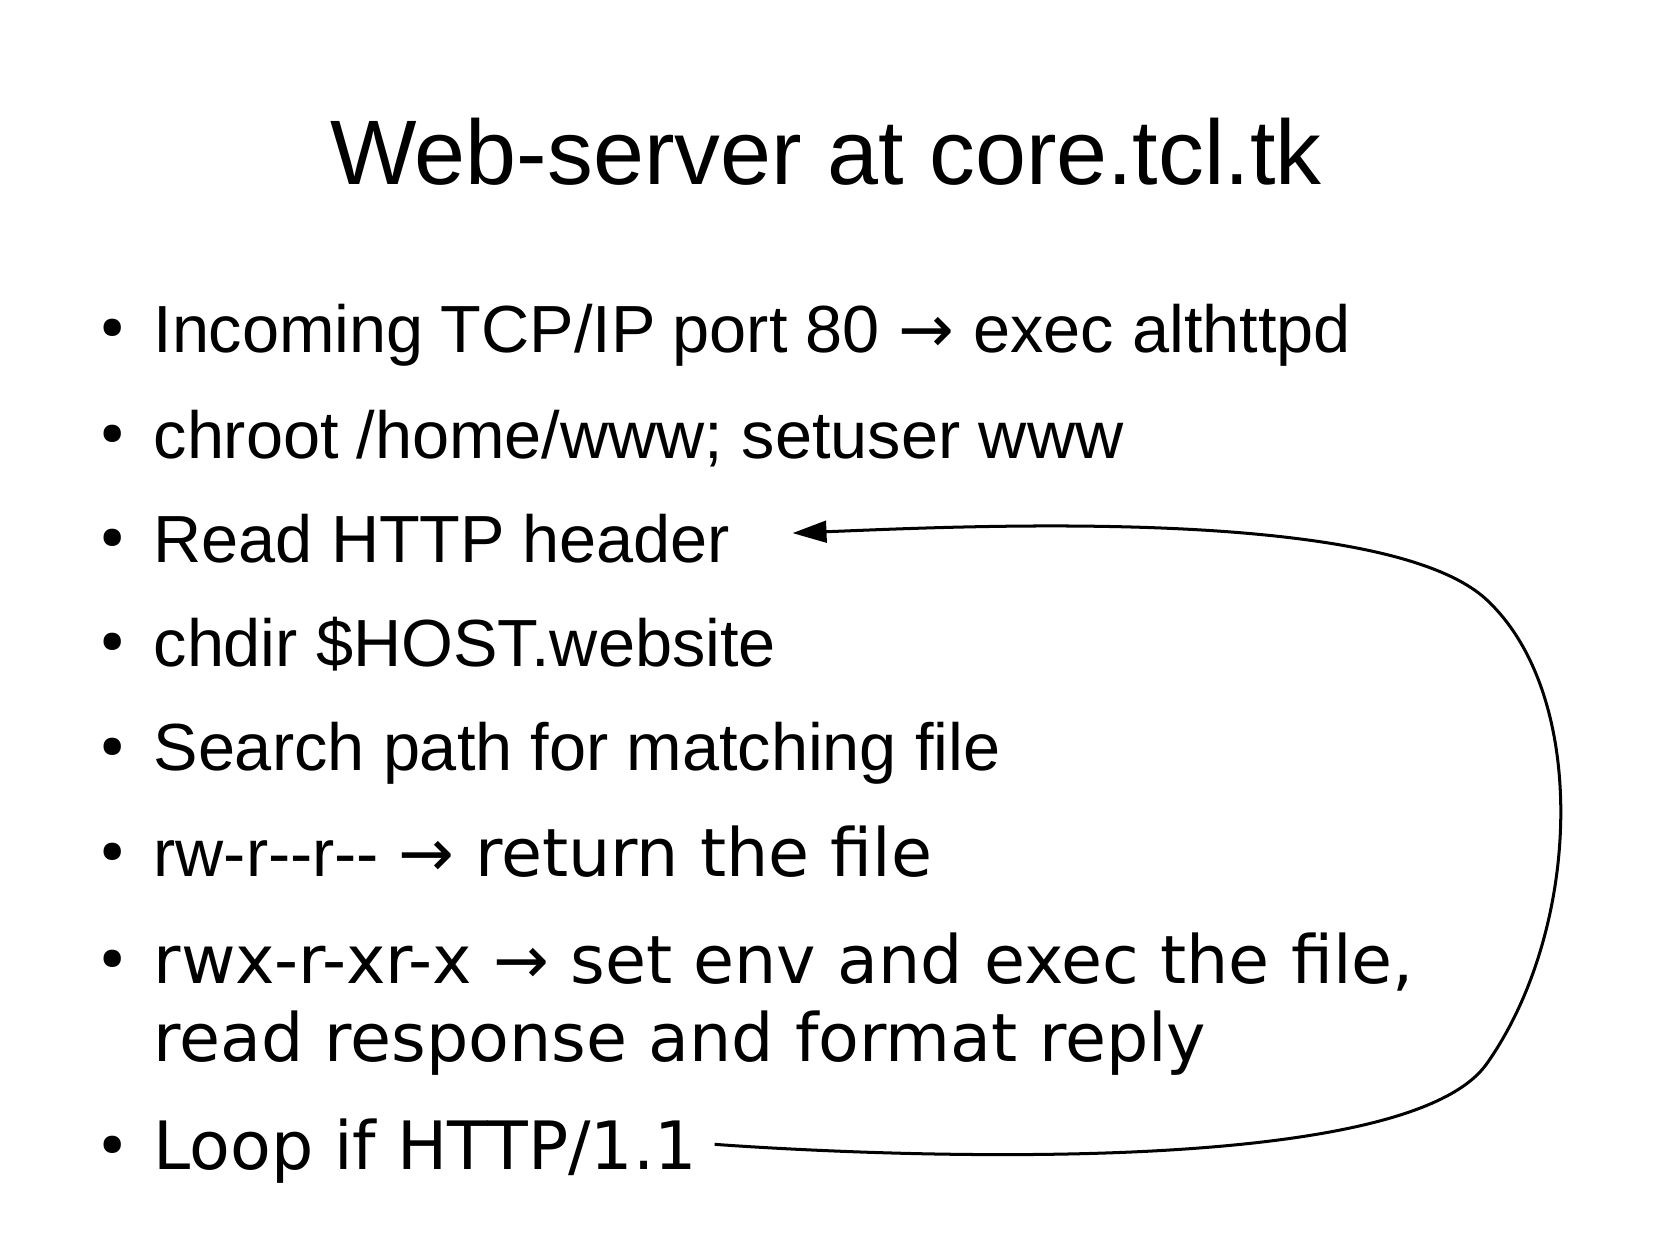

# Web-server at core.tcl.tk
Incoming TCP/IP port 80 → exec althttpd
chroot /home/www; setuser www
Read HTTP header
chdir $HOST.website
Search path for matching file
rw-r--r-- → return the file
rwx-r-xr-x → set env and exec the file, read response and format reply
Loop if HTTP/1.1